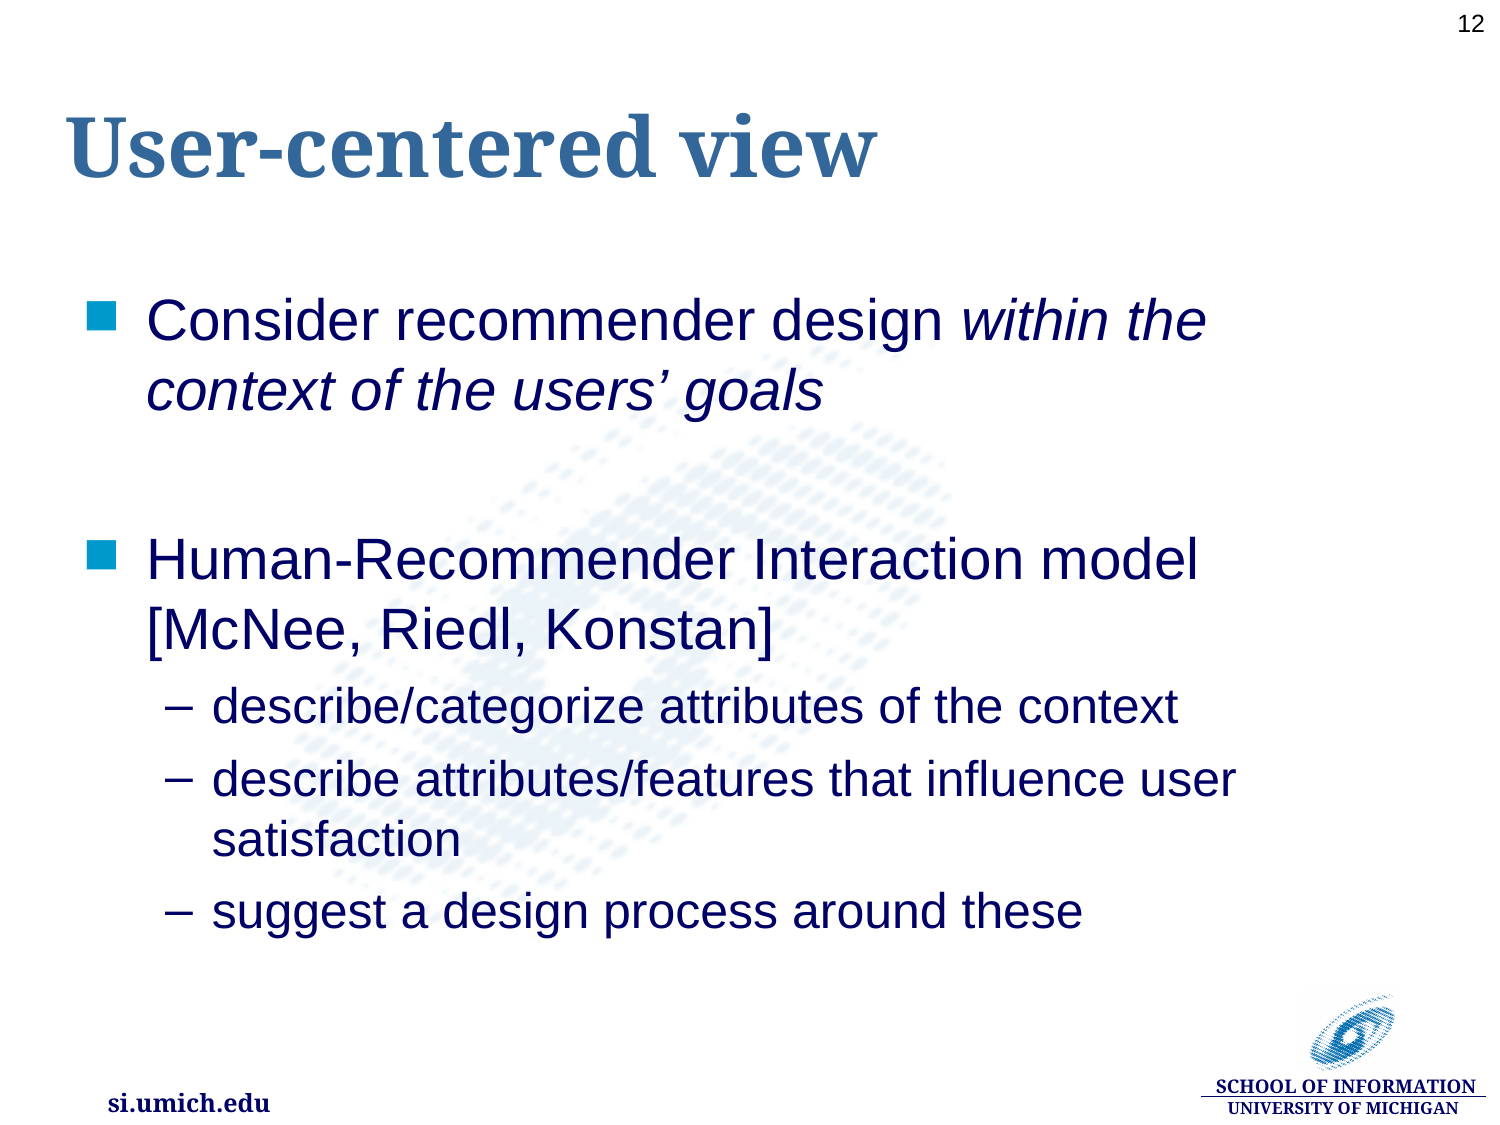

# User-centered view
Consider recommender design within the context of the users’ goals
Human-Recommender Interaction model [McNee, Riedl, Konstan]
describe/categorize attributes of the context
describe attributes/features that influence user satisfaction
suggest a design process around these